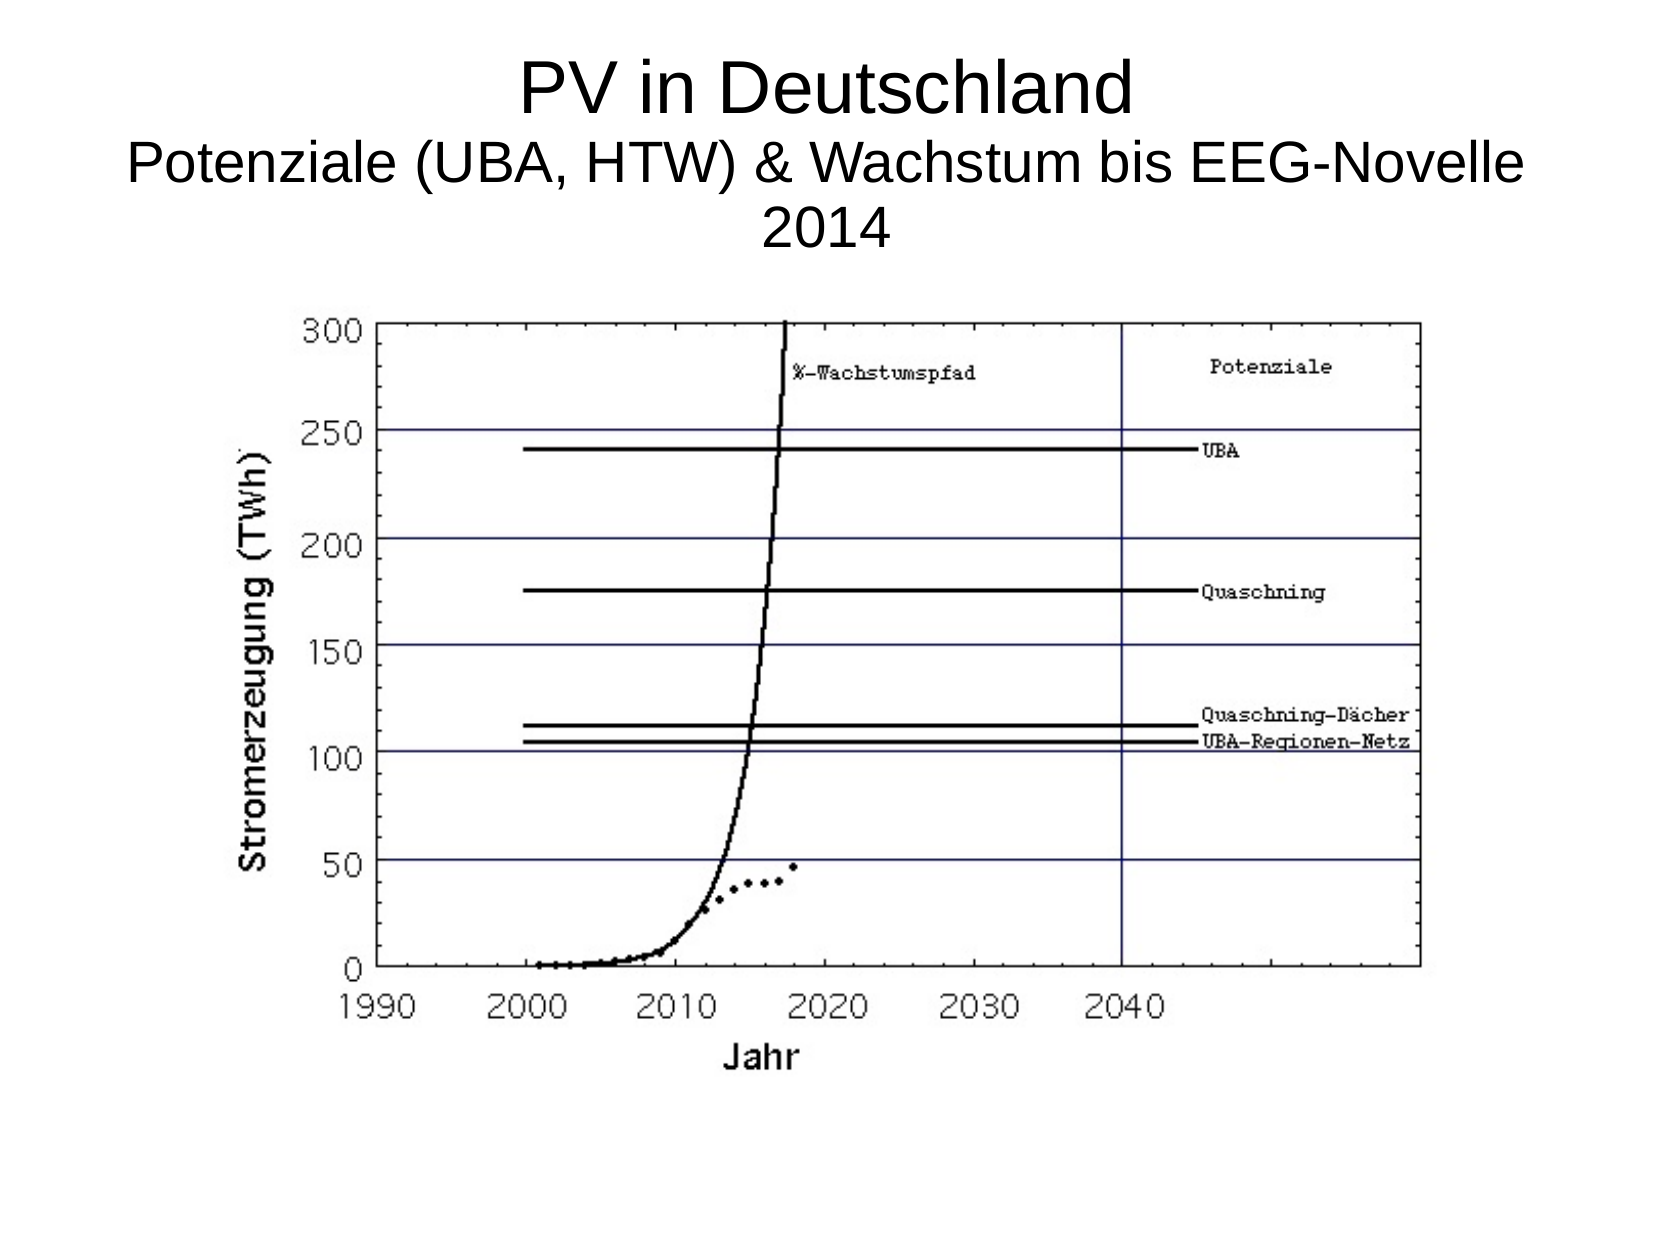

# PV in Deutschland Potenziale (UBA, HTW) & Wachstum bis EEG-Novelle 2014